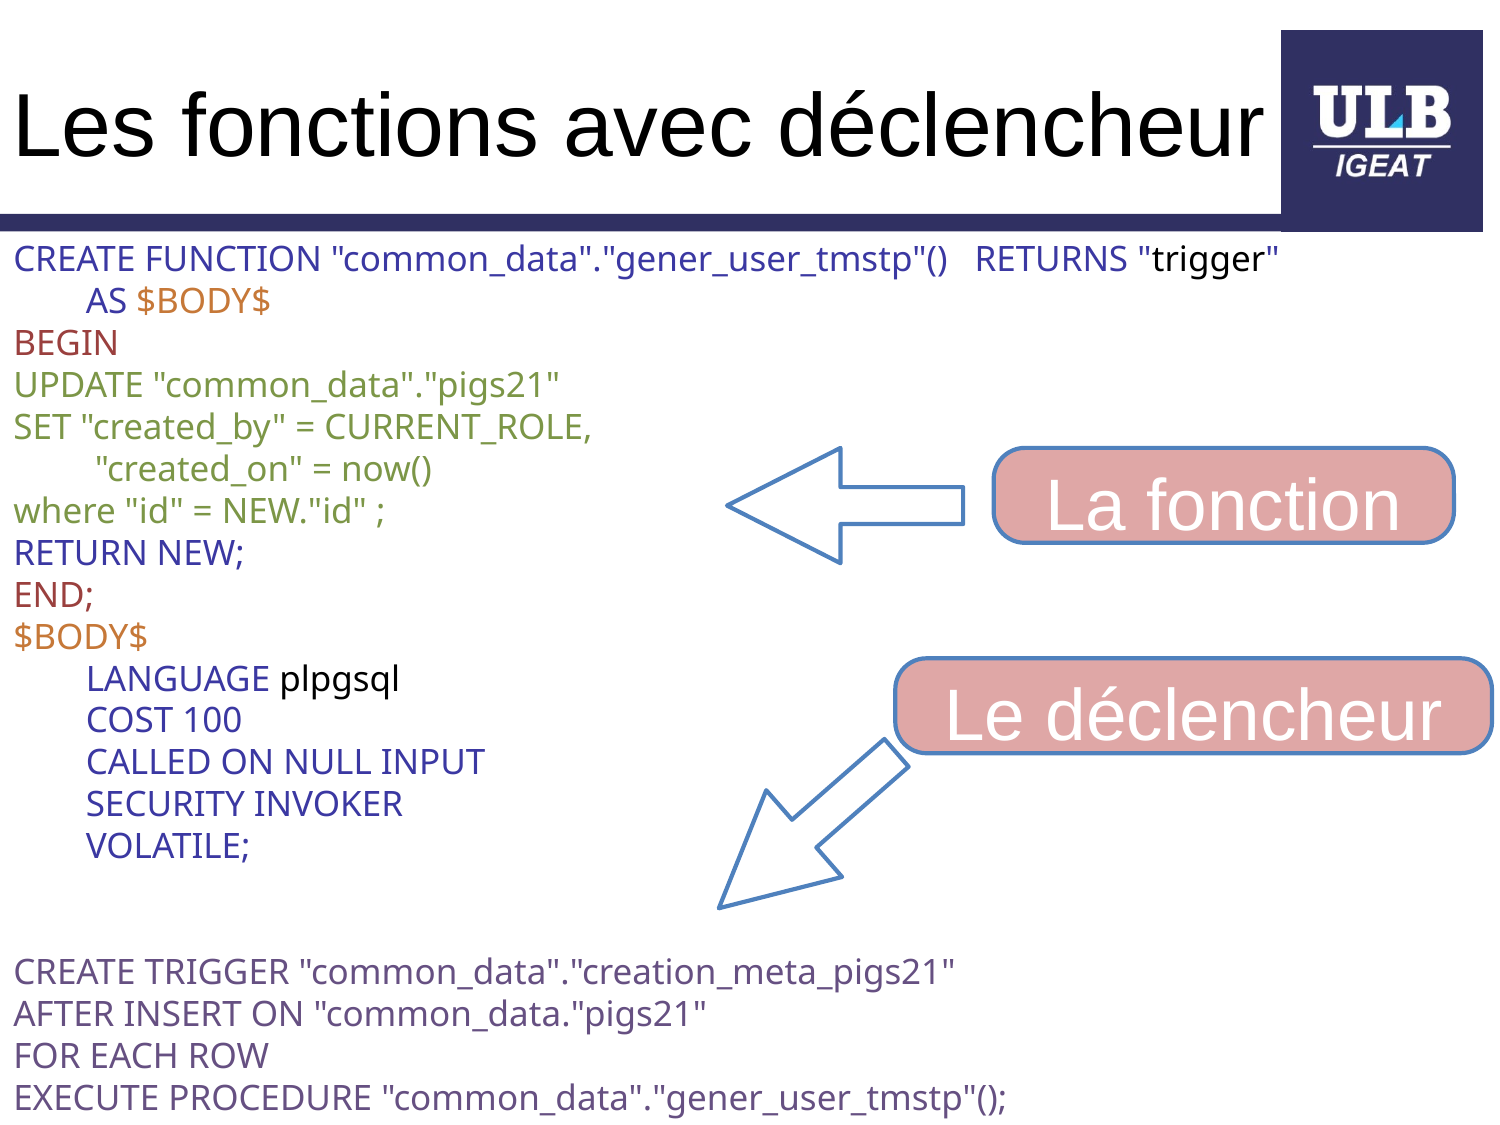

Les fonctions avec déclencheur
CREATE FUNCTION "common_data"."gener_user_tmstp"() RETURNS "trigger"
	AS $BODY$
BEGIN
UPDATE "common_data"."pigs21"
SET "created_by" = CURRENT_ROLE,
	 "created_on" = now()
where "id" = NEW."id" ;
RETURN NEW;
END;
$BODY$
	LANGUAGE plpgsql
	COST 100
	CALLED ON NULL INPUT
	SECURITY INVOKER
	VOLATILE;
CREATE TRIGGER "common_data"."creation_meta_pigs21"
AFTER INSERT ON "common_data."pigs21"
FOR EACH ROW
EXECUTE PROCEDURE "common_data"."gener_user_tmstp"();
La fonction
Le déclencheur